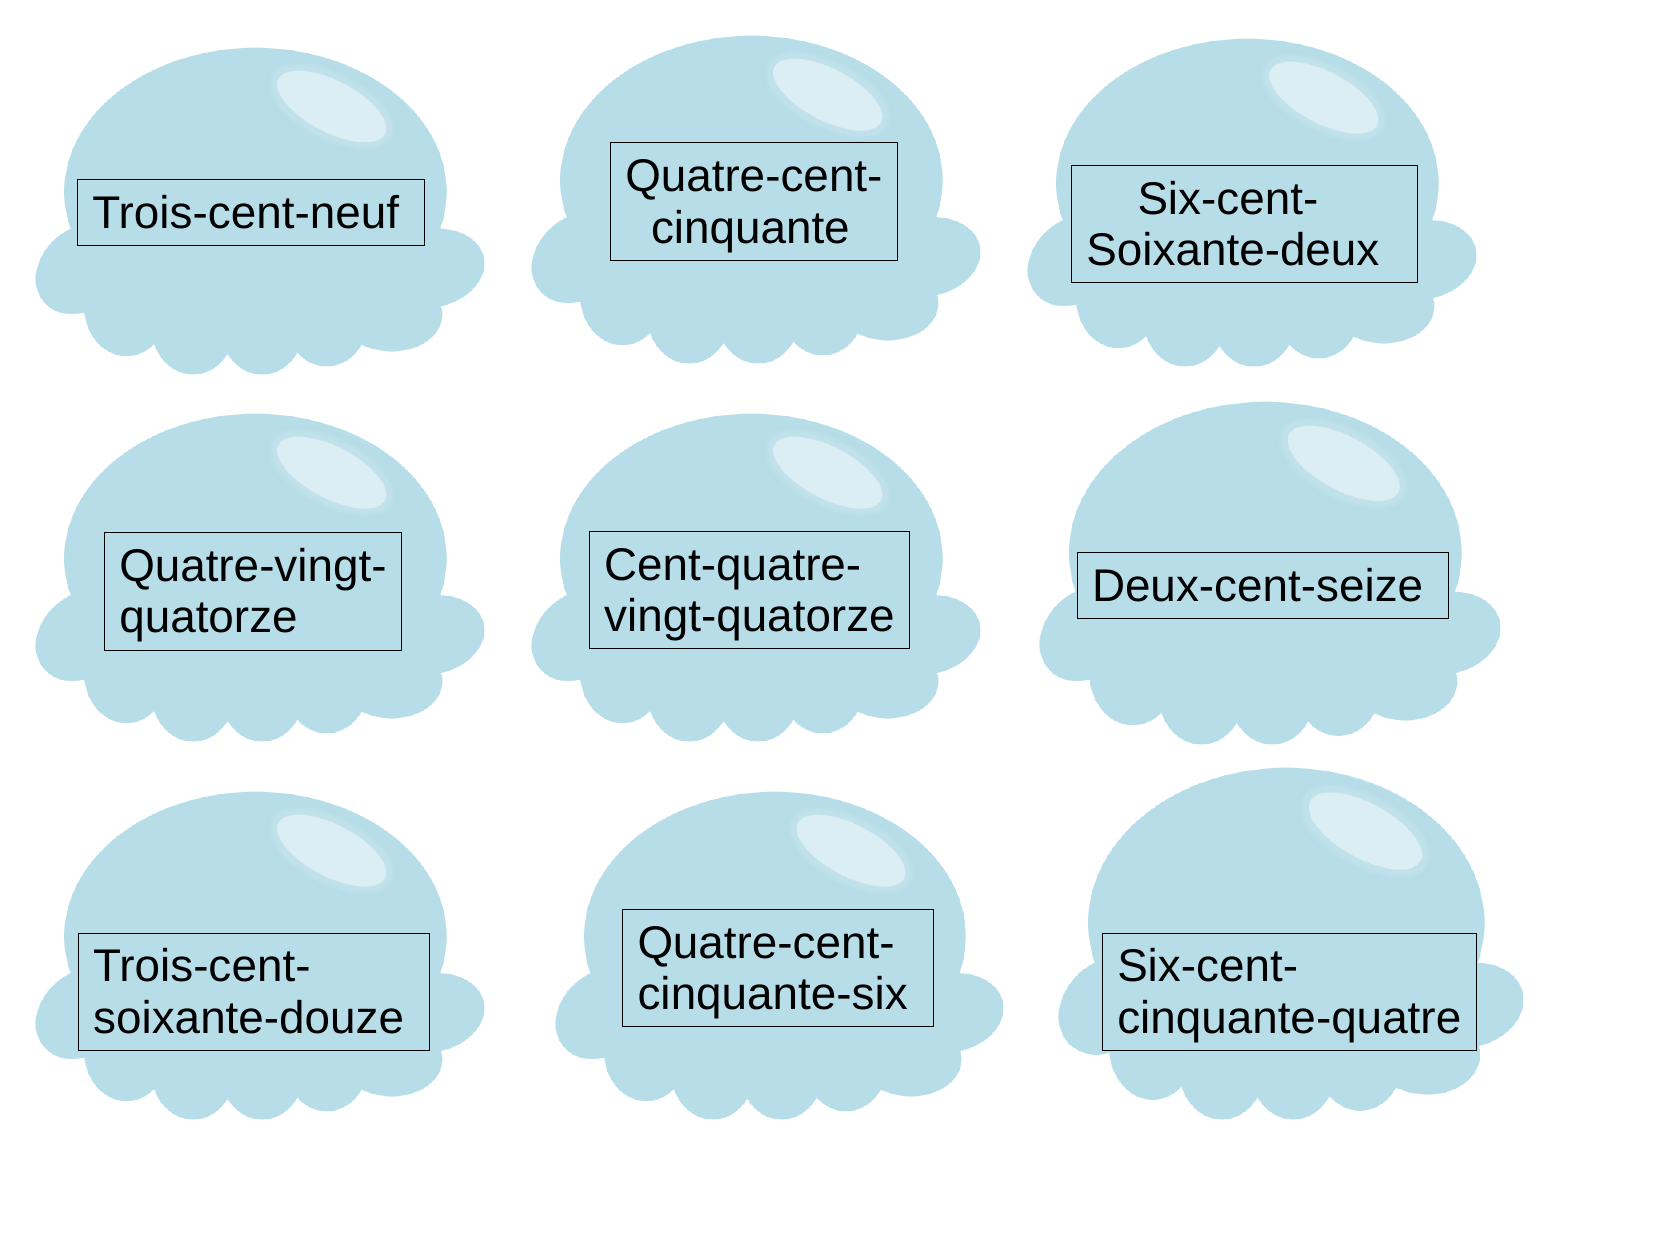

Quatre-cent-
 cinquante
 Six-cent-
Soixante-deux
Trois-cent-neuf
Cent-quatre-
vingt-quatorze
Quatre-vingt-
quatorze
Deux-cent-seize
Quatre-cent-
cinquante-six
Trois-cent-
soixante-douze
Six-cent-
cinquante-quatre